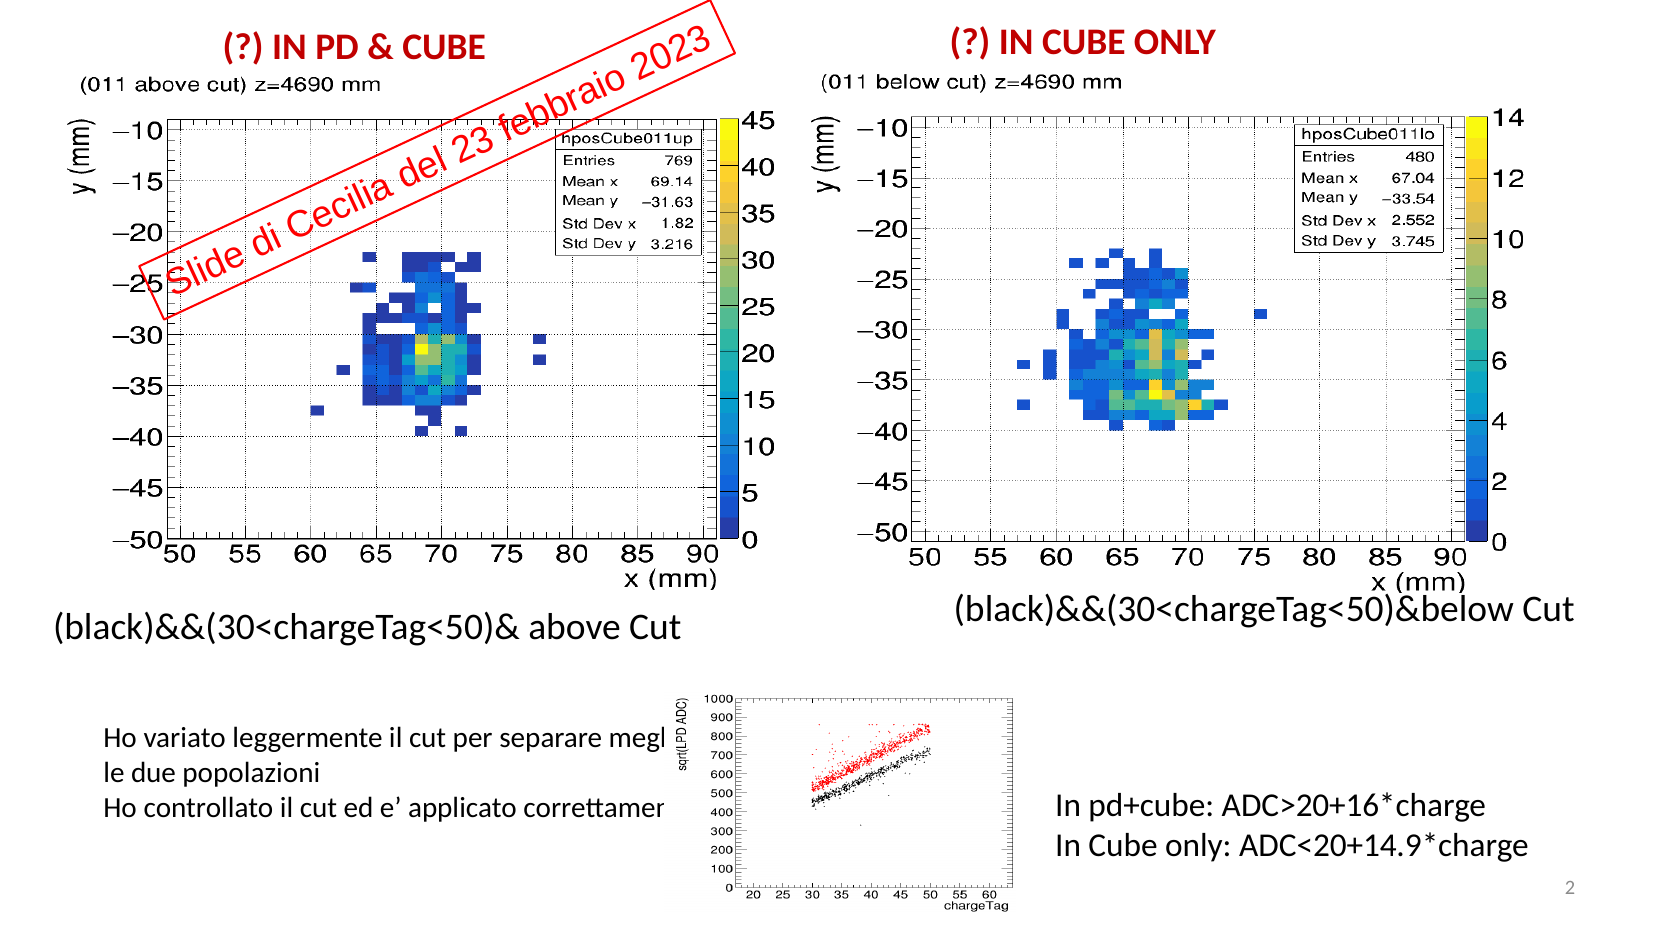

(?) IN CUBE ONLY
(?) IN PD & CUBE
Slide di Cecilia del 23 febbraio 2023
(black)&&(30<chargeTag<50)& above Cut
(black)&&(30<chargeTag<50)&below Cut
Ho variato leggermente il cut per separare meglio le due popolazioni
Ho controllato il cut ed e’ applicato correttamente
In pd+cube: ADC>20+16*charge
In Cube only: ADC<20+14.9*charge
2